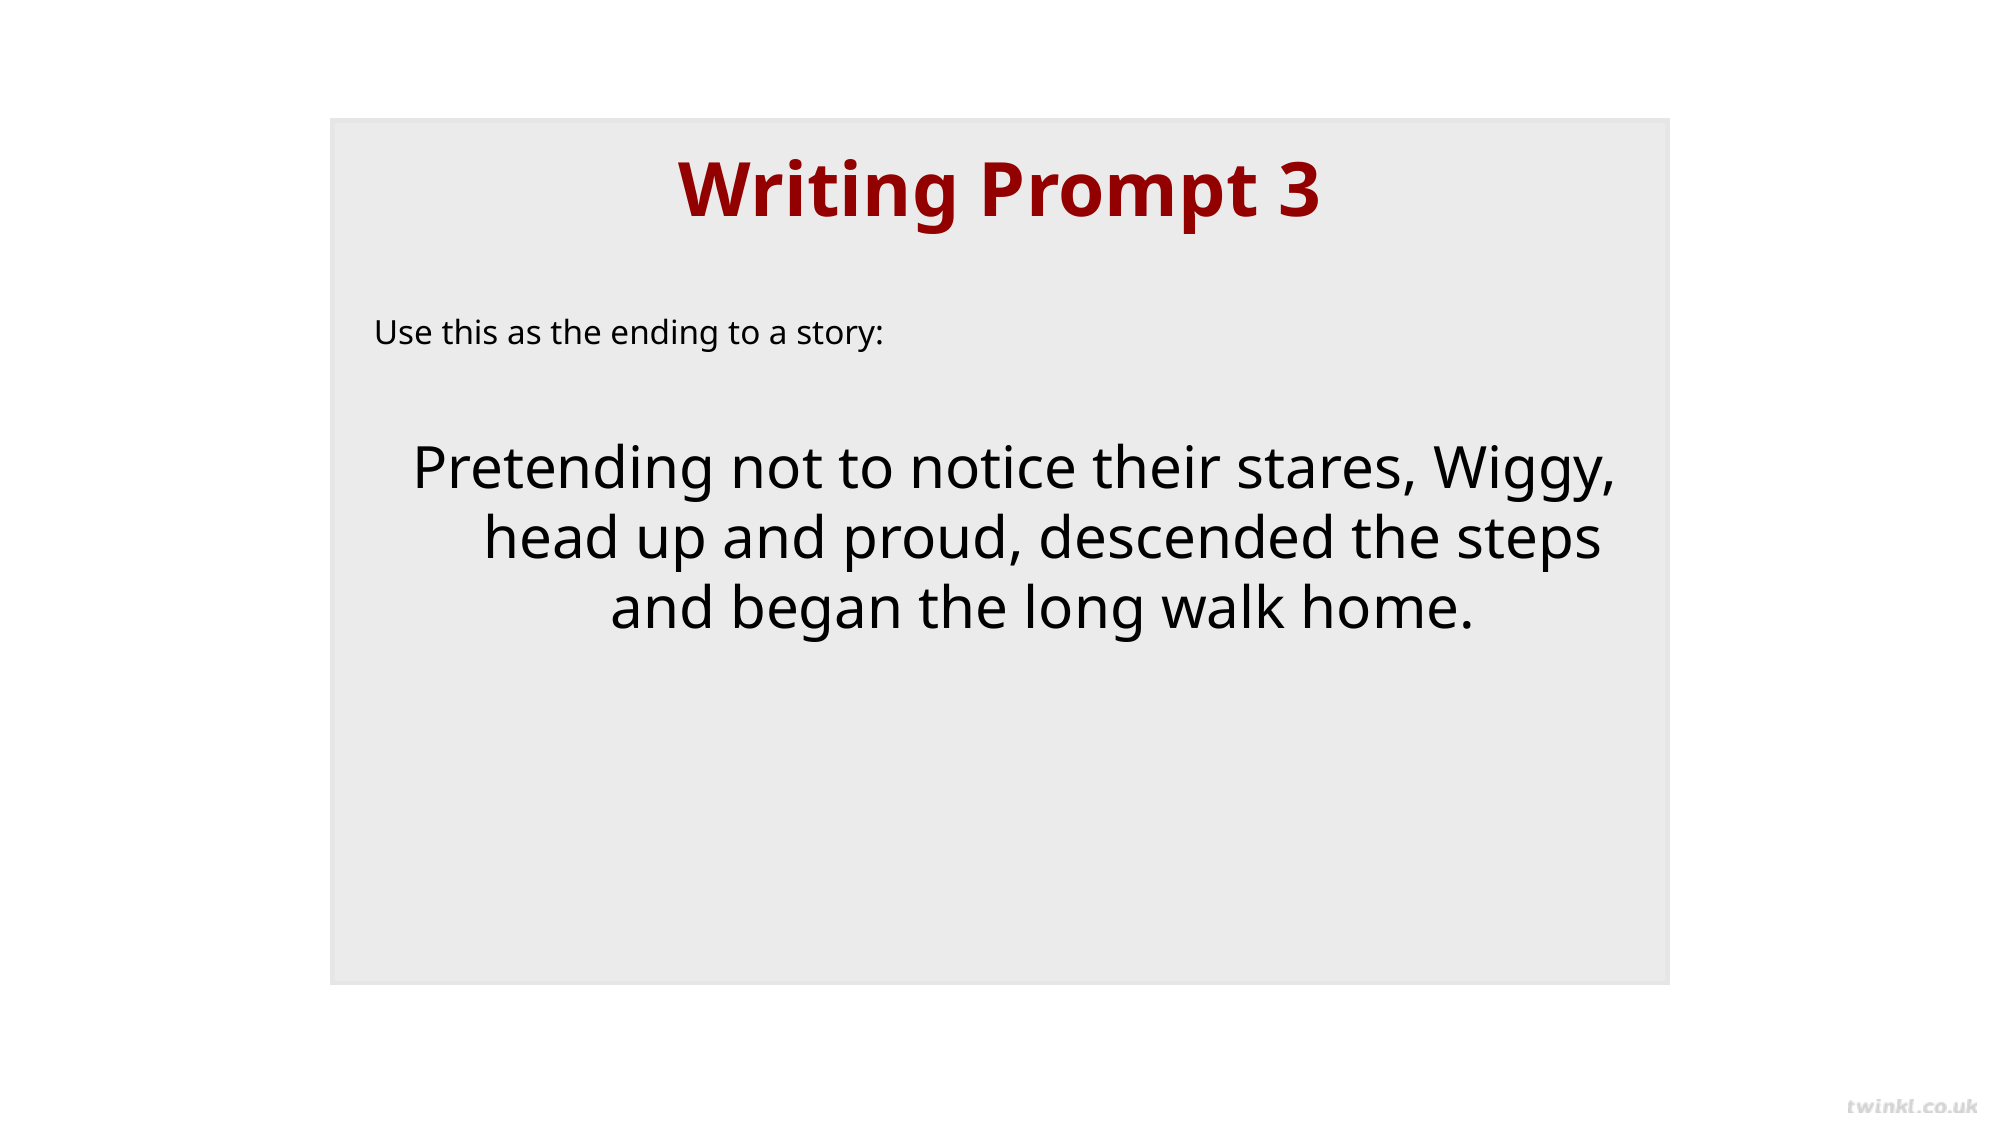

Writing Prompt 3
Use this as the ending to a story:
Pretending not to notice their stares, Wiggy,
head up and proud, descended the steps
and began the long walk home.